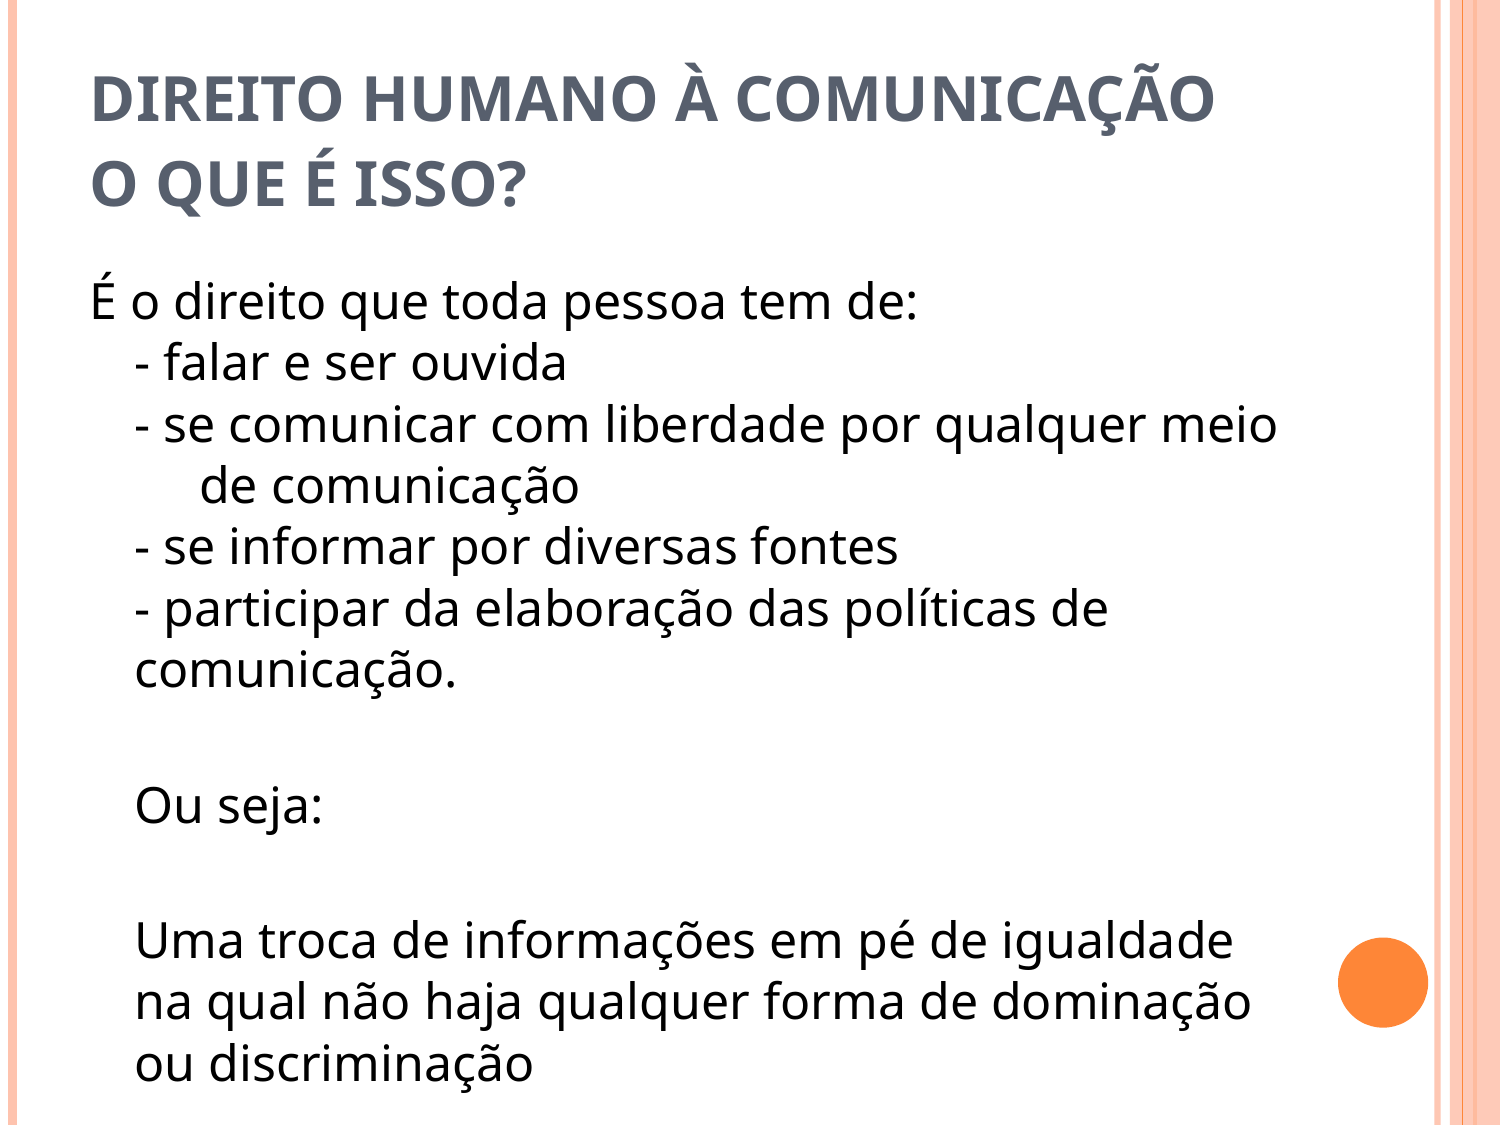

# DIREITO HUMANO À COMUNICAÇÃO O QUE É ISSO?
É o direito que toda pessoa tem de:
- falar e ser ouvida
- se comunicar com liberdade por qualquer meio de comunicação
- se informar por diversas fontes
- participar da elaboração das políticas de comunicação.
Ou seja:
Uma troca de informações em pé de igualdade na qual não haja qualquer forma de dominação ou discriminação